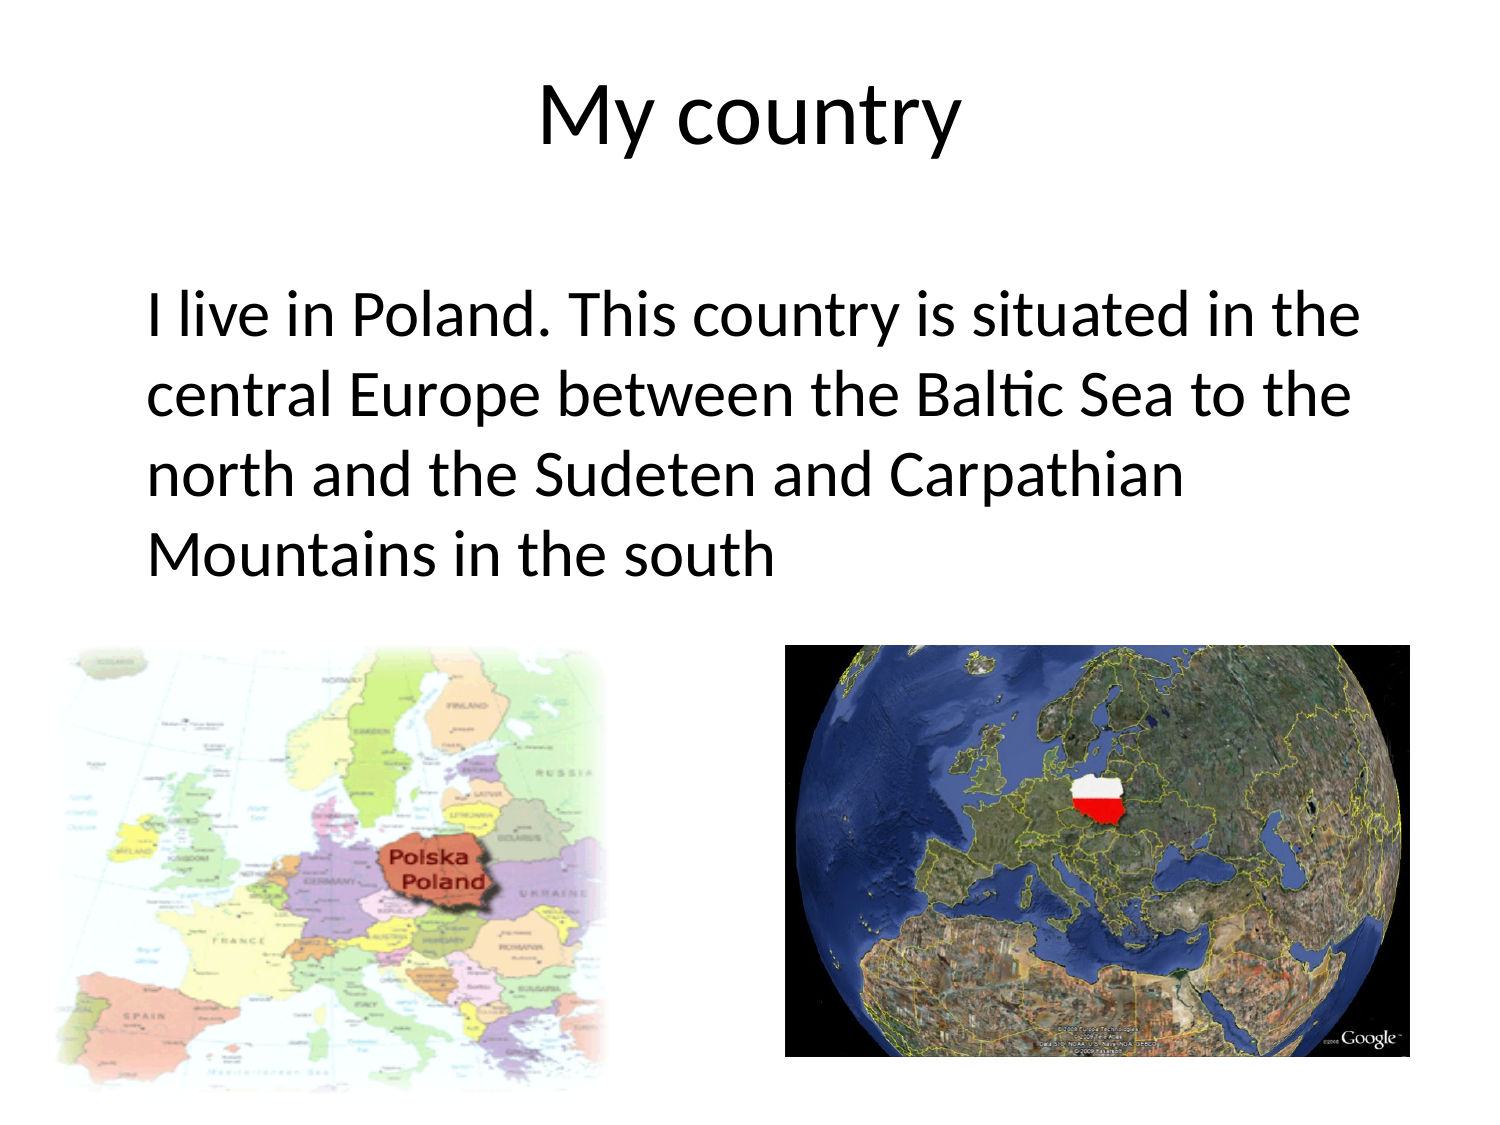

# My country
I live in Poland. This country is situated in the central Europe between the Baltic Sea to the north and the Sudeten and Carpathian Mountains in the south